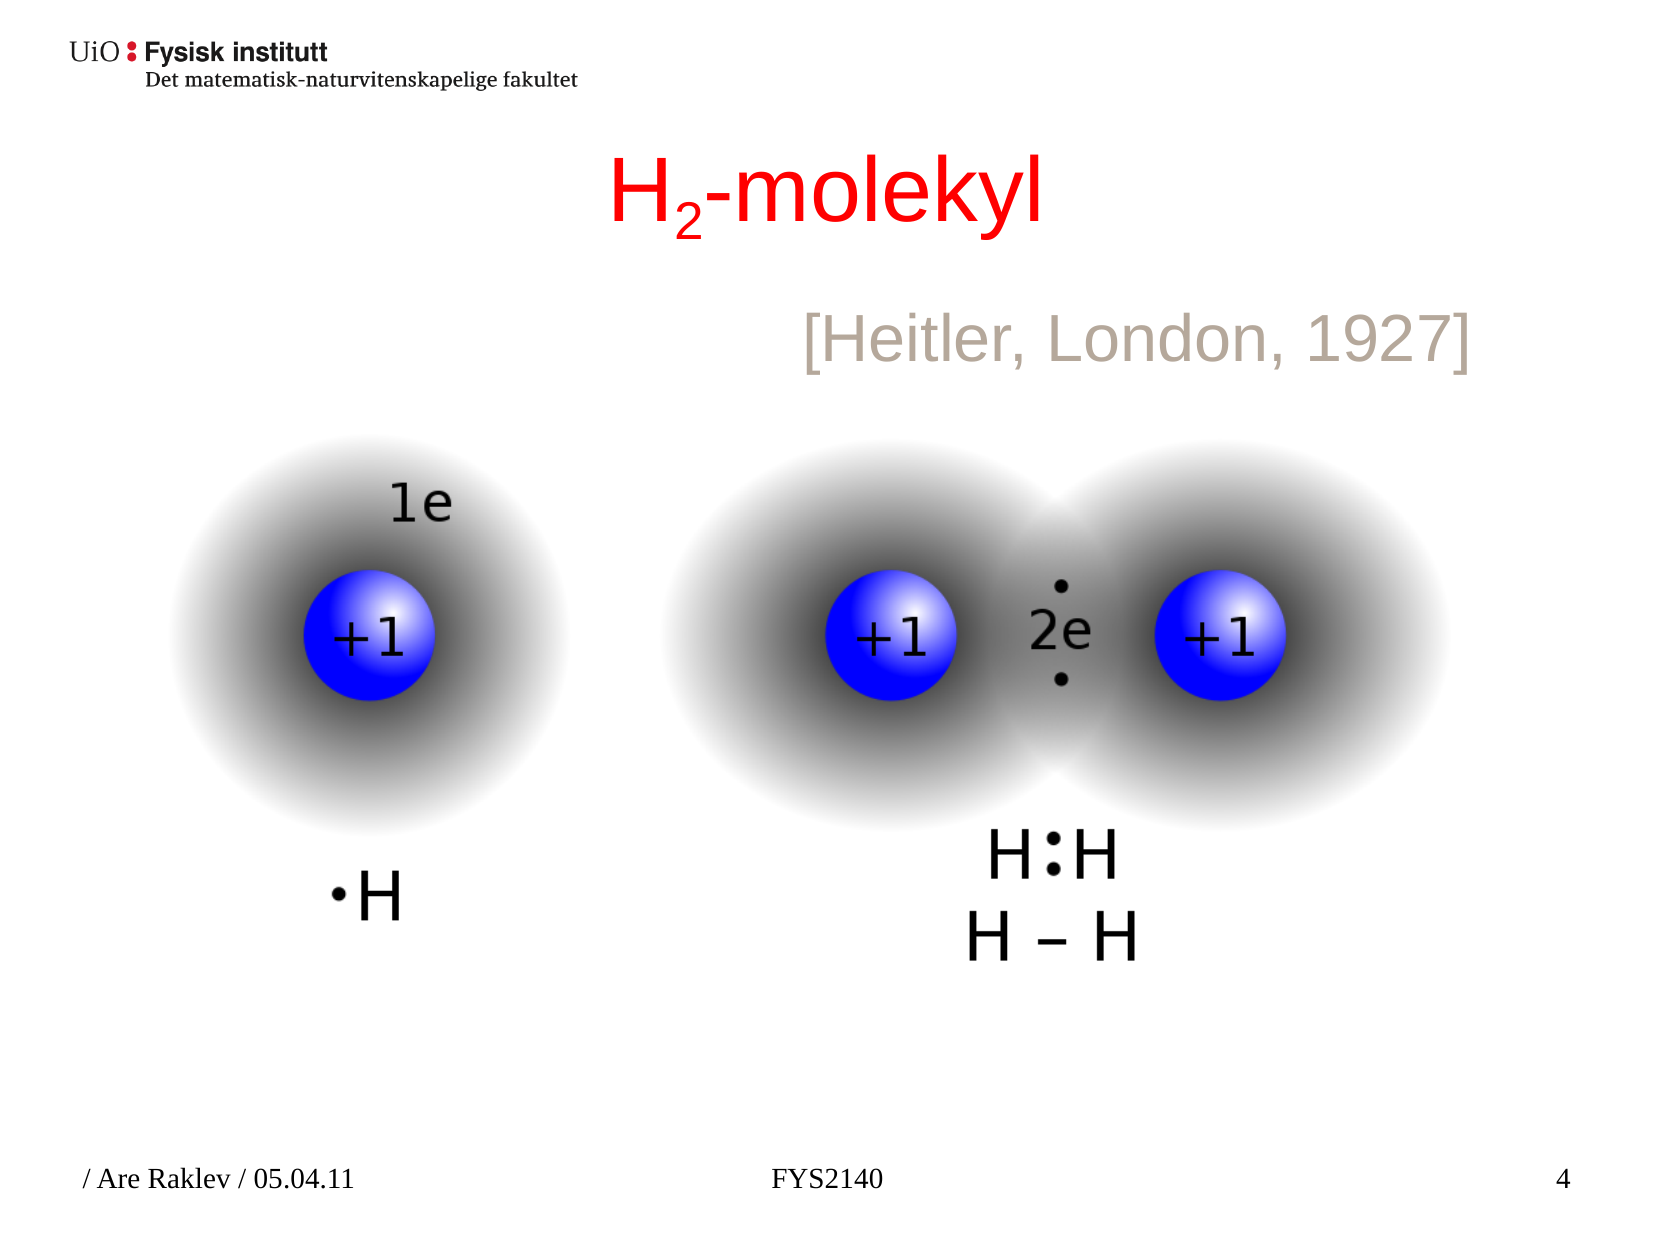

# H2-molekyl
[Heitler, London, 1927]
/ Are Raklev / 05.04.11
FYS2140
4